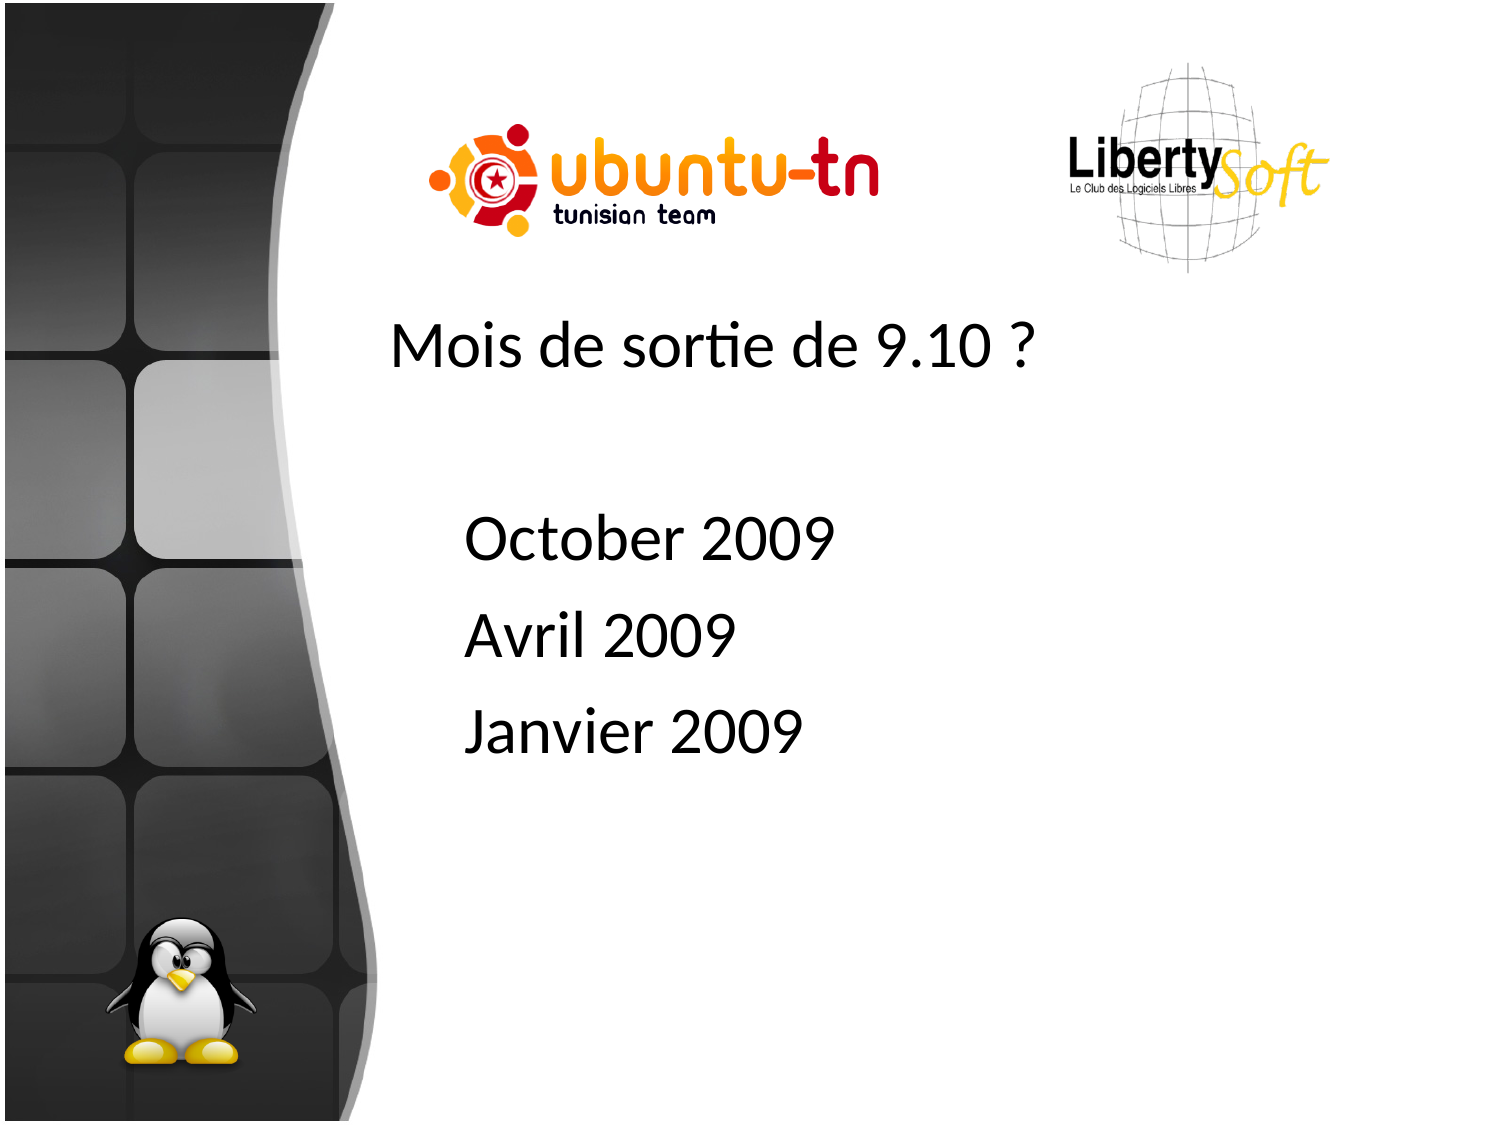

#
Mois de sortie de 9.10 ?
October 2009
Avril 2009
Janvier 2009